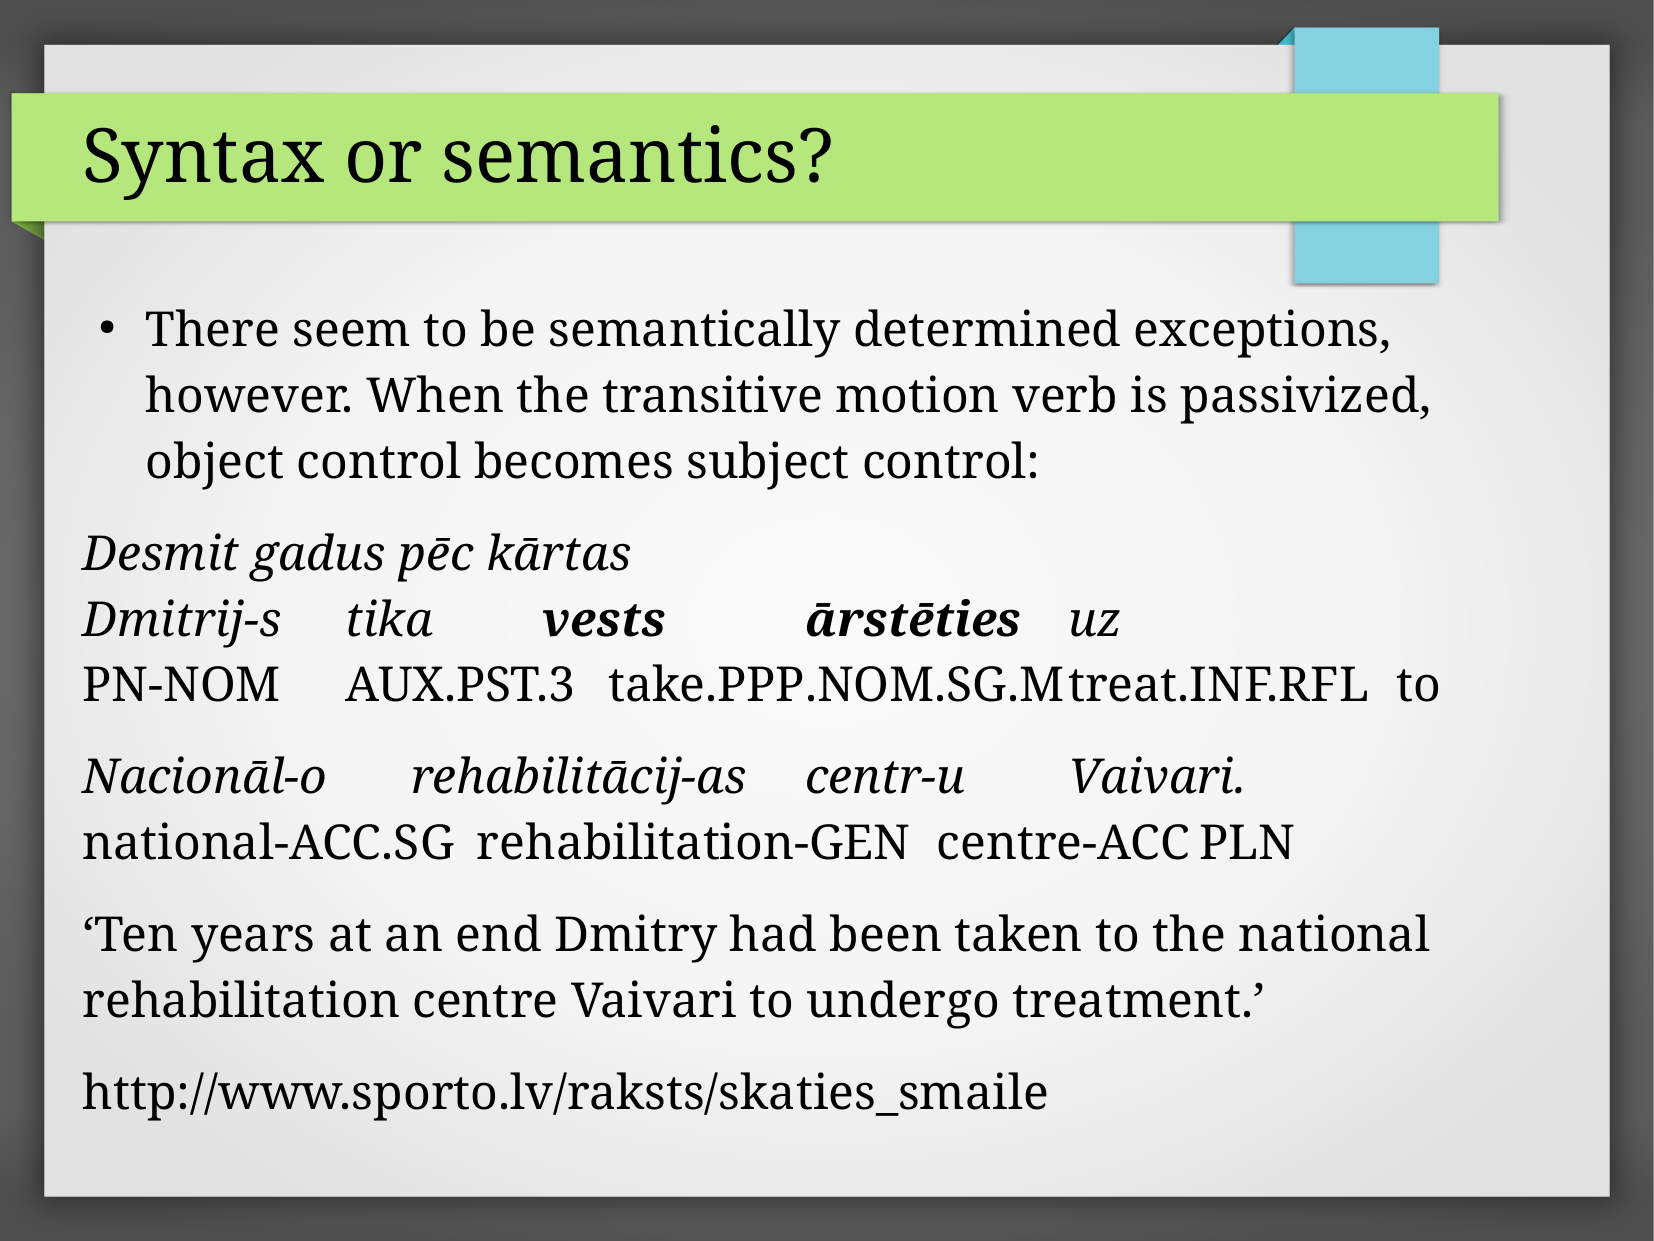

# Syntax or semantics?
There seem to be semantically determined exceptions, however. When the transitive motion verb is passivized, object control becomes subject control:
Desmit gadus pēc kārtas
Dmitrij-s 	tika 			vests 						ārstēties 		uz
PN-NOM	AUX.PST.3	take.PPP.NOM.SG.M	treat.INF.RFL	to
Nacionāl-o 			rehabilitācij-as			centr-u 		Vaivari.
national-ACC.SG	rehabilitation-GEN	centre-ACC	PLN
‘Ten years at an end Dmitry had been taken to the national rehabilitation centre Vaivari to undergo treatment.’
http://www.sporto.lv/raksts/skaties_smaile